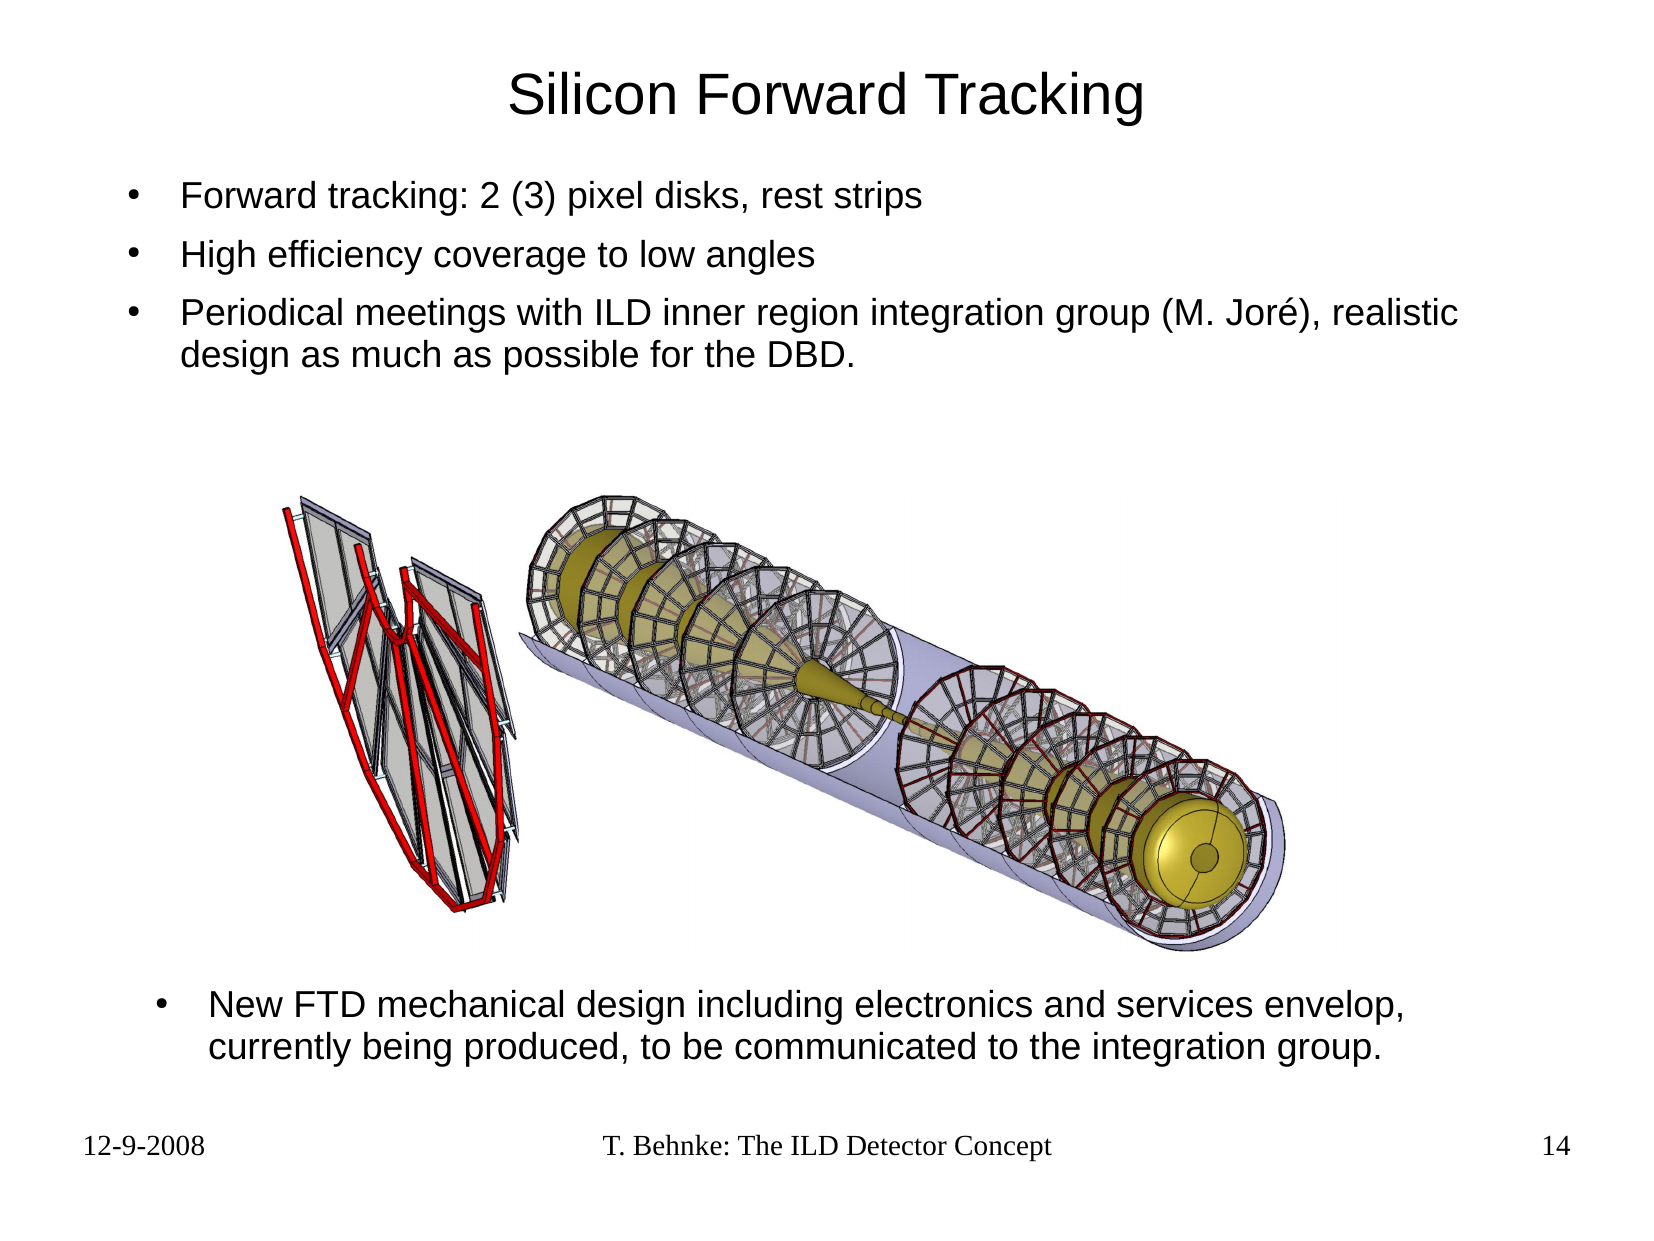

Silicon Forward Tracking
# Forward tracking: 2 (3) pixel disks, rest strips
High efficiency coverage to low angles
Periodical meetings with ILD inner region integration group (M. Joré), realistic design as much as possible for the DBD.
New FTD mechanical design including electronics and services envelop, currently being produced, to be communicated to the integration group.
12-9-2008
T. Behnke: The ILD Detector Concept
14